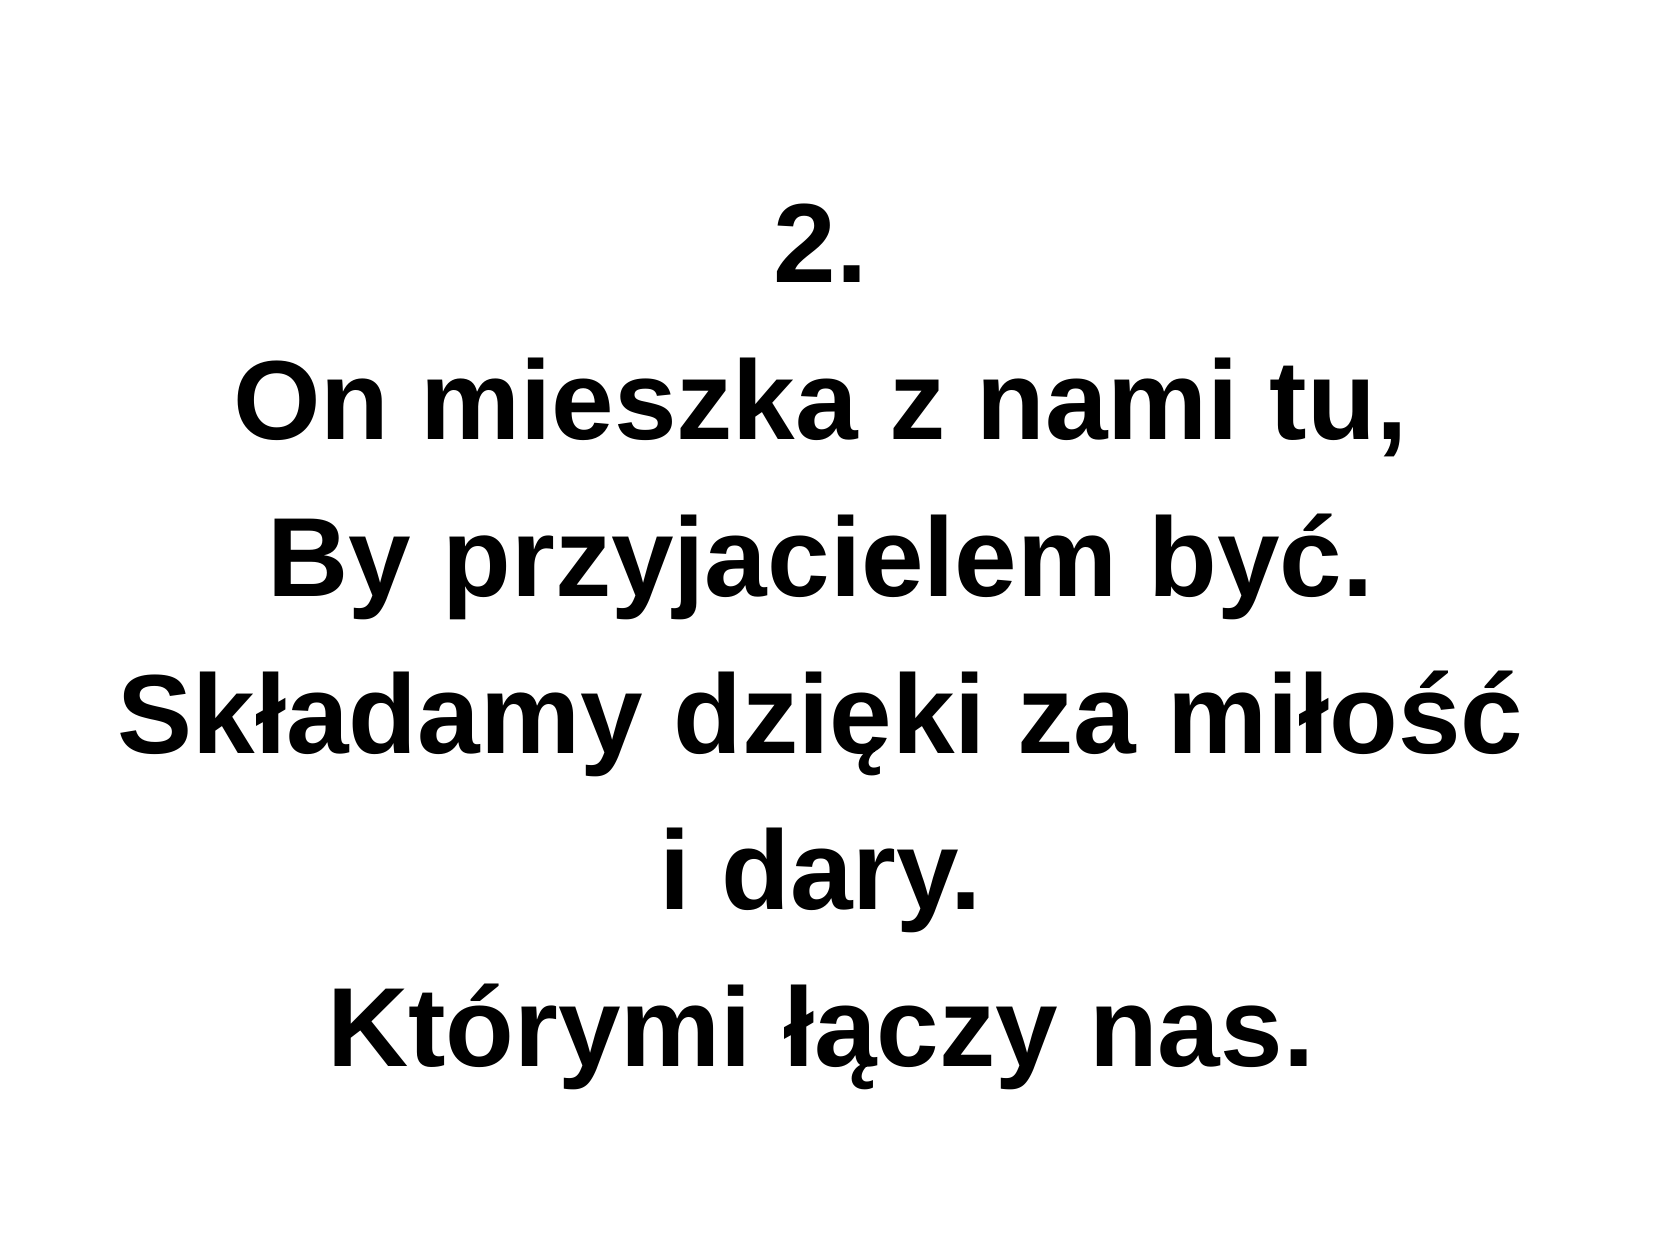

# 2.
On mieszka z nami tu,
By przyjacielem być.
Składamy dzięki za miłość
i dary.
Którymi łączy nas.